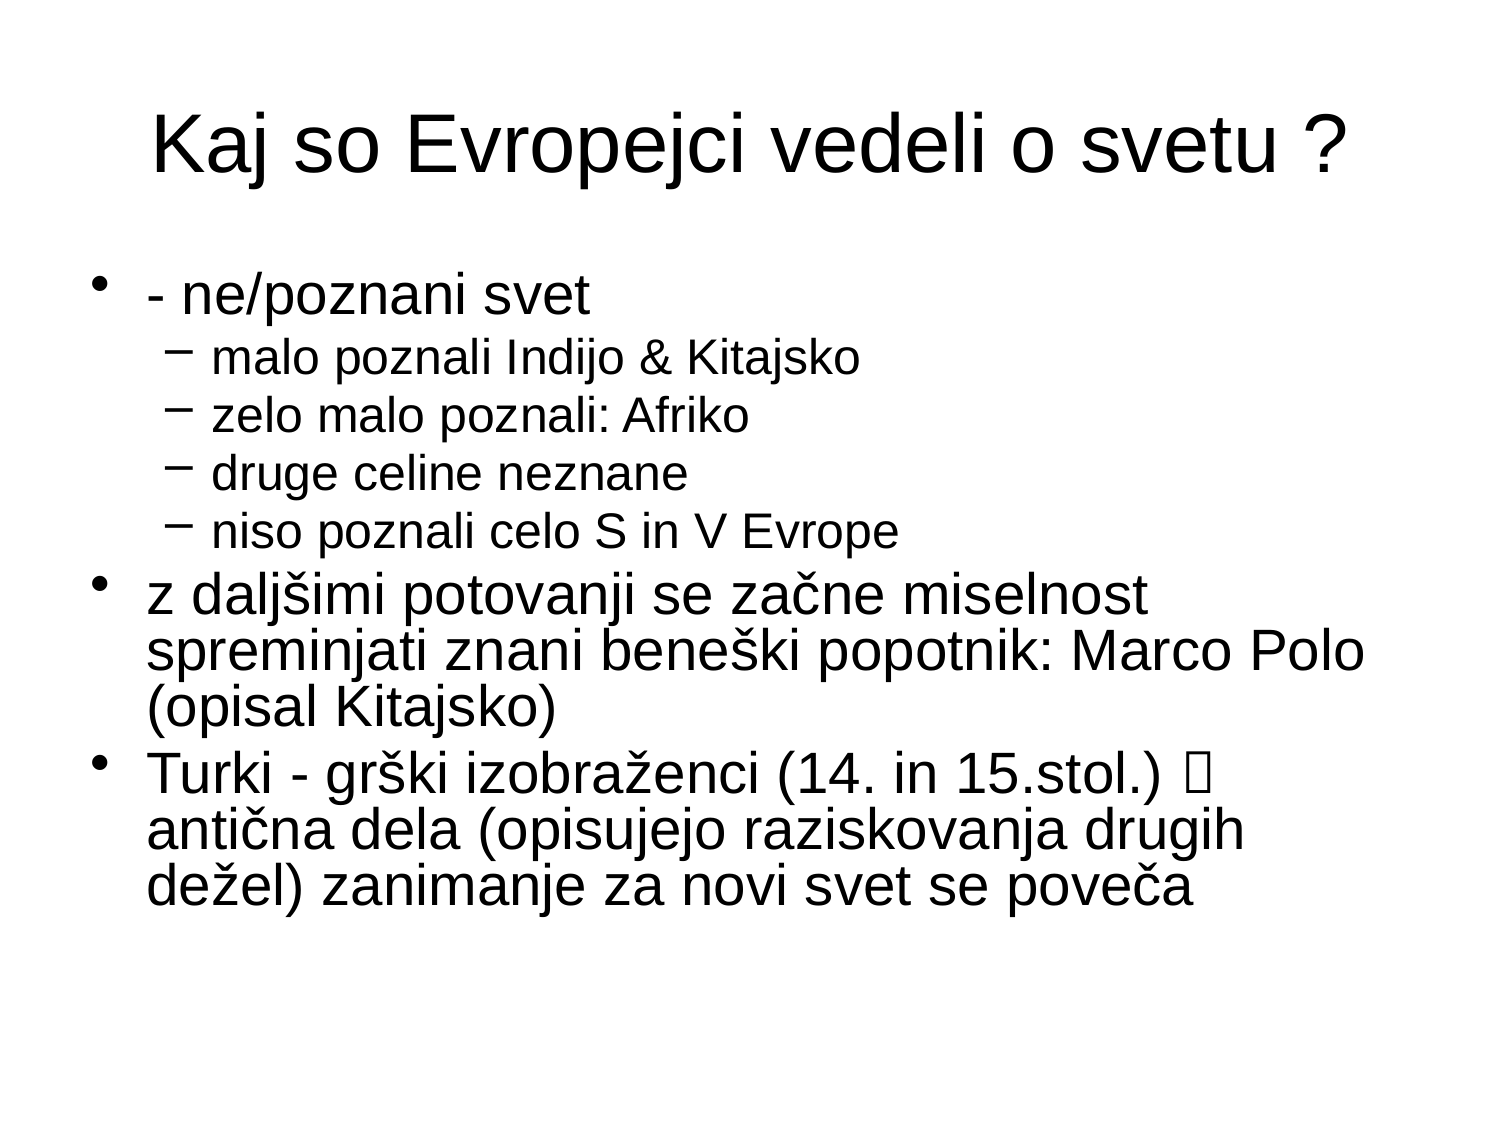

# Kaj so Evropejci vedeli o svetu ?
- ne/poznani svet
malo poznali Indijo & Kitajsko
zelo malo poznali: Afriko
druge celine neznane
niso poznali celo S in V Evrope
z daljšimi potovanji se začne miselnost spreminjati znani beneški popotnik: Marco Polo (opisal Kitajsko)
Turki - grški izobraženci (14. in 15.stol.)  antična dela (opisujejo raziskovanja drugih dežel) zanimanje za novi svet se poveča